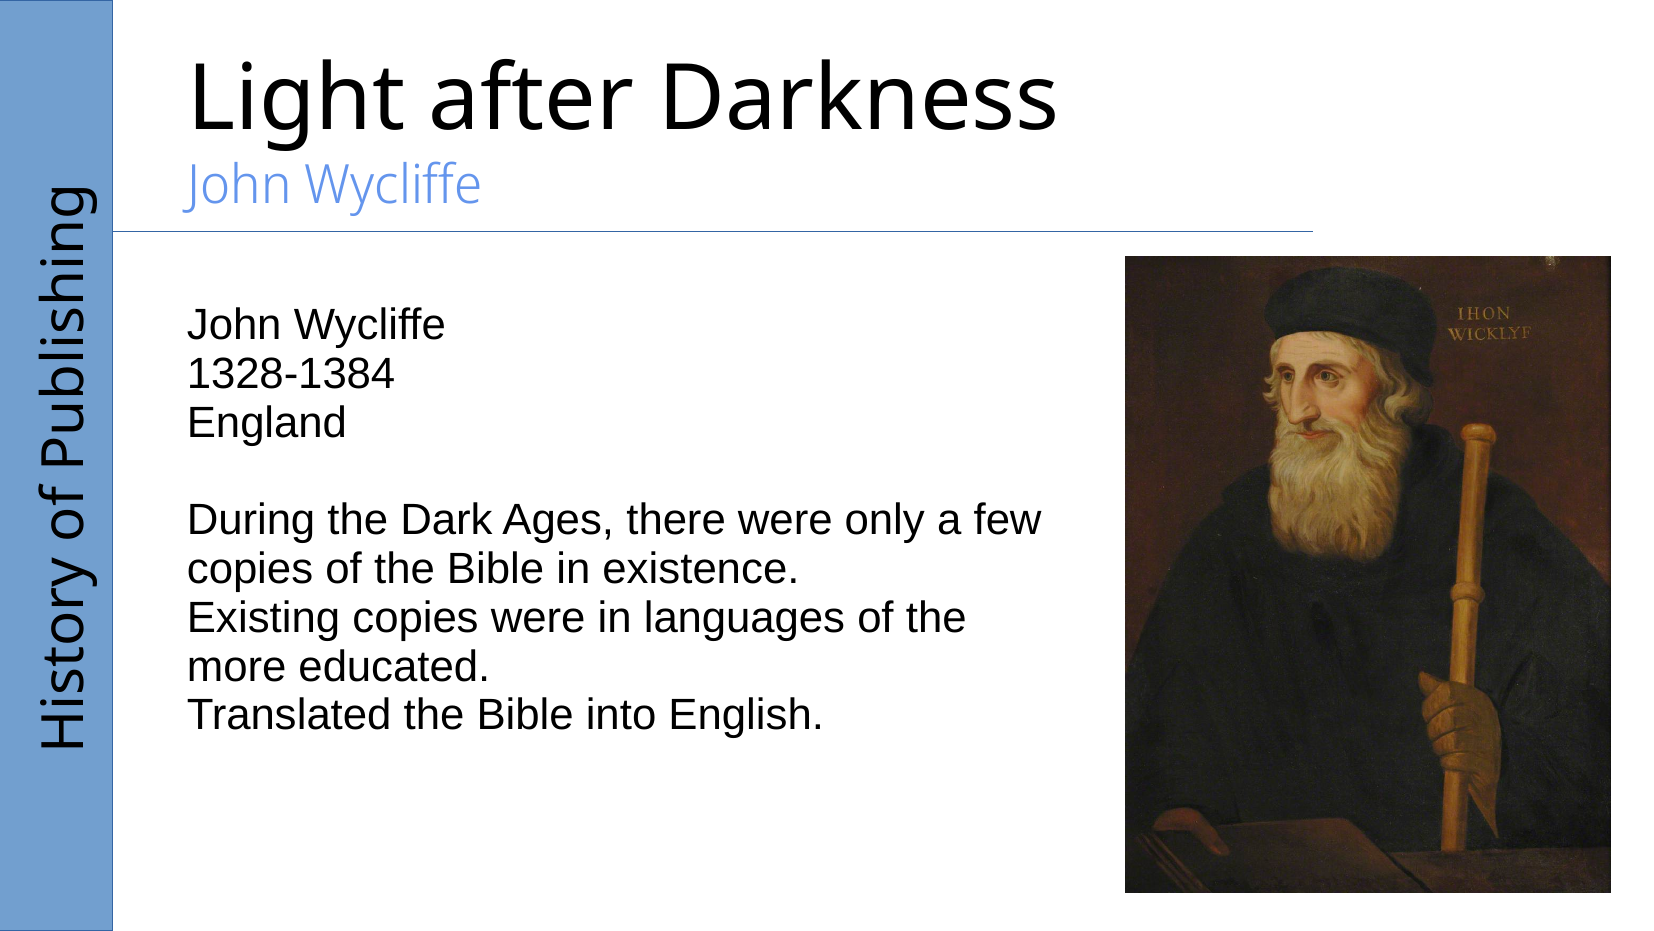

# Light after Darkness
John Wycliffe
John Wycliffe
1328-1384
England
During the Dark Ages, there were only a few copies of the Bible in existence.
Existing copies were in languages of the more educated.
Translated the Bible into English.
History of Publishing